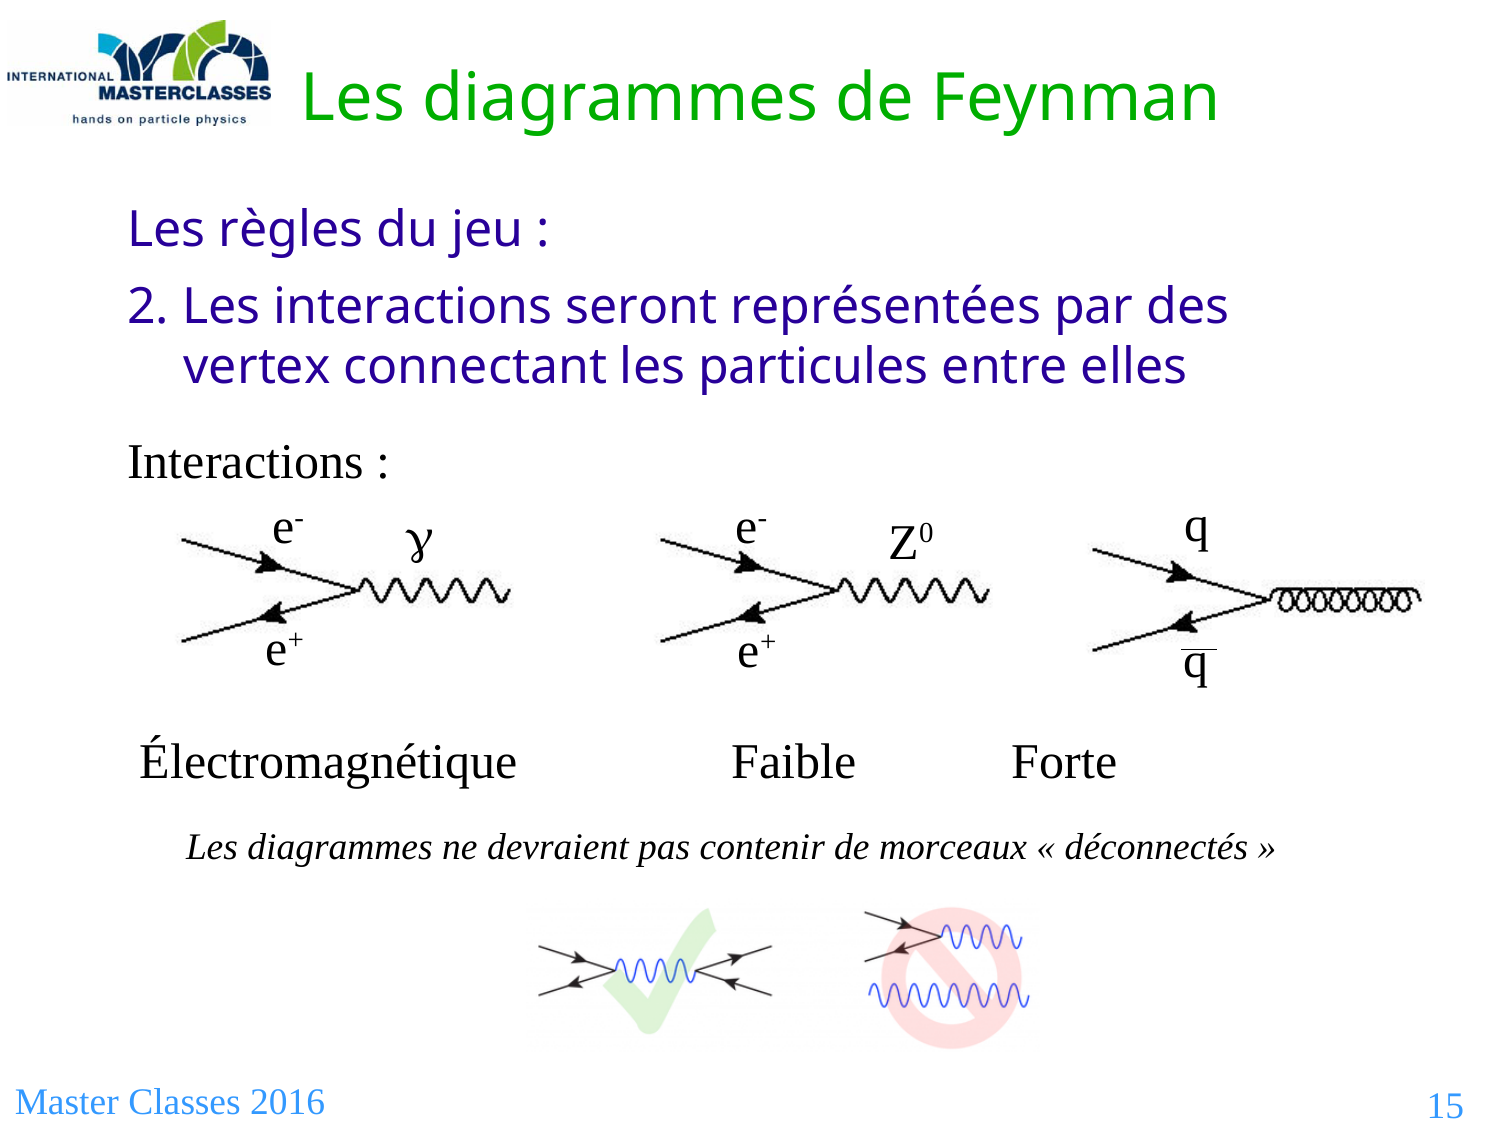

# Les diagrammes de Feynman
Les règles du jeu :
2. Les interactions seront représentées par des vertex connectant les particules entre elles
Interactions :
 Électromagnétique	 Faible			Forte
q
e-
e-
γ
Z0
e+
e+
q
Les diagrammes ne devraient pas contenir de morceaux « déconnectés »
Master Classes 2016
15